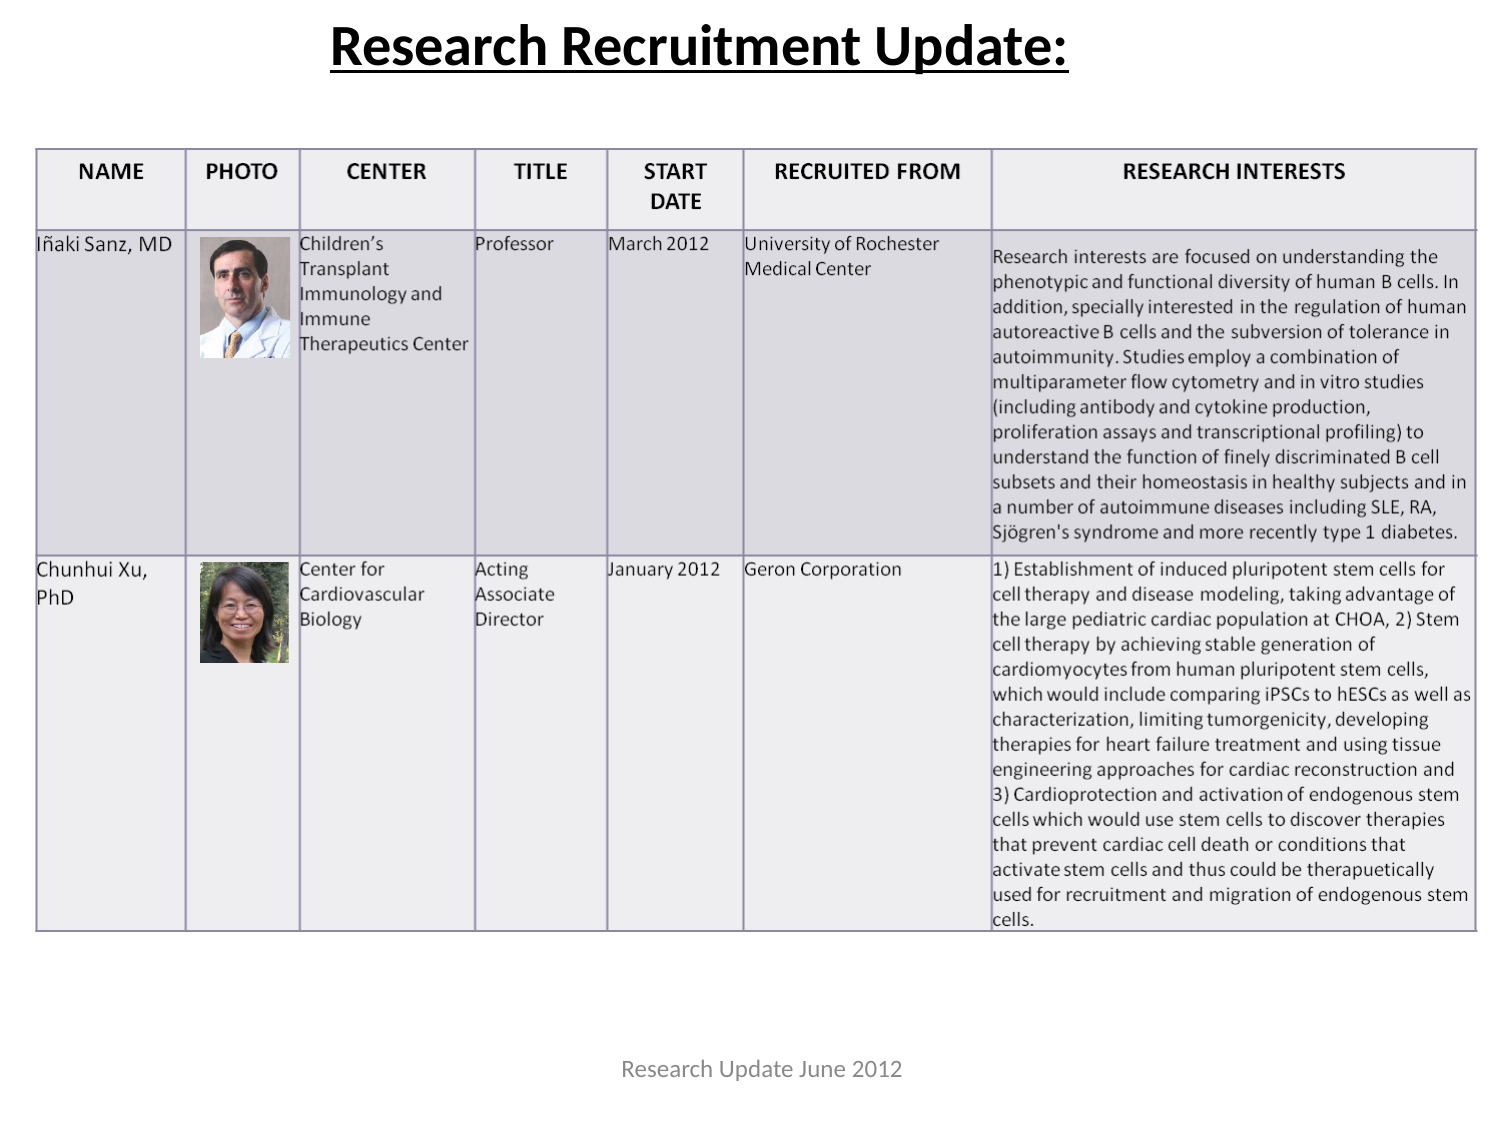

Research Recruitment Update:
Research Update June 2012